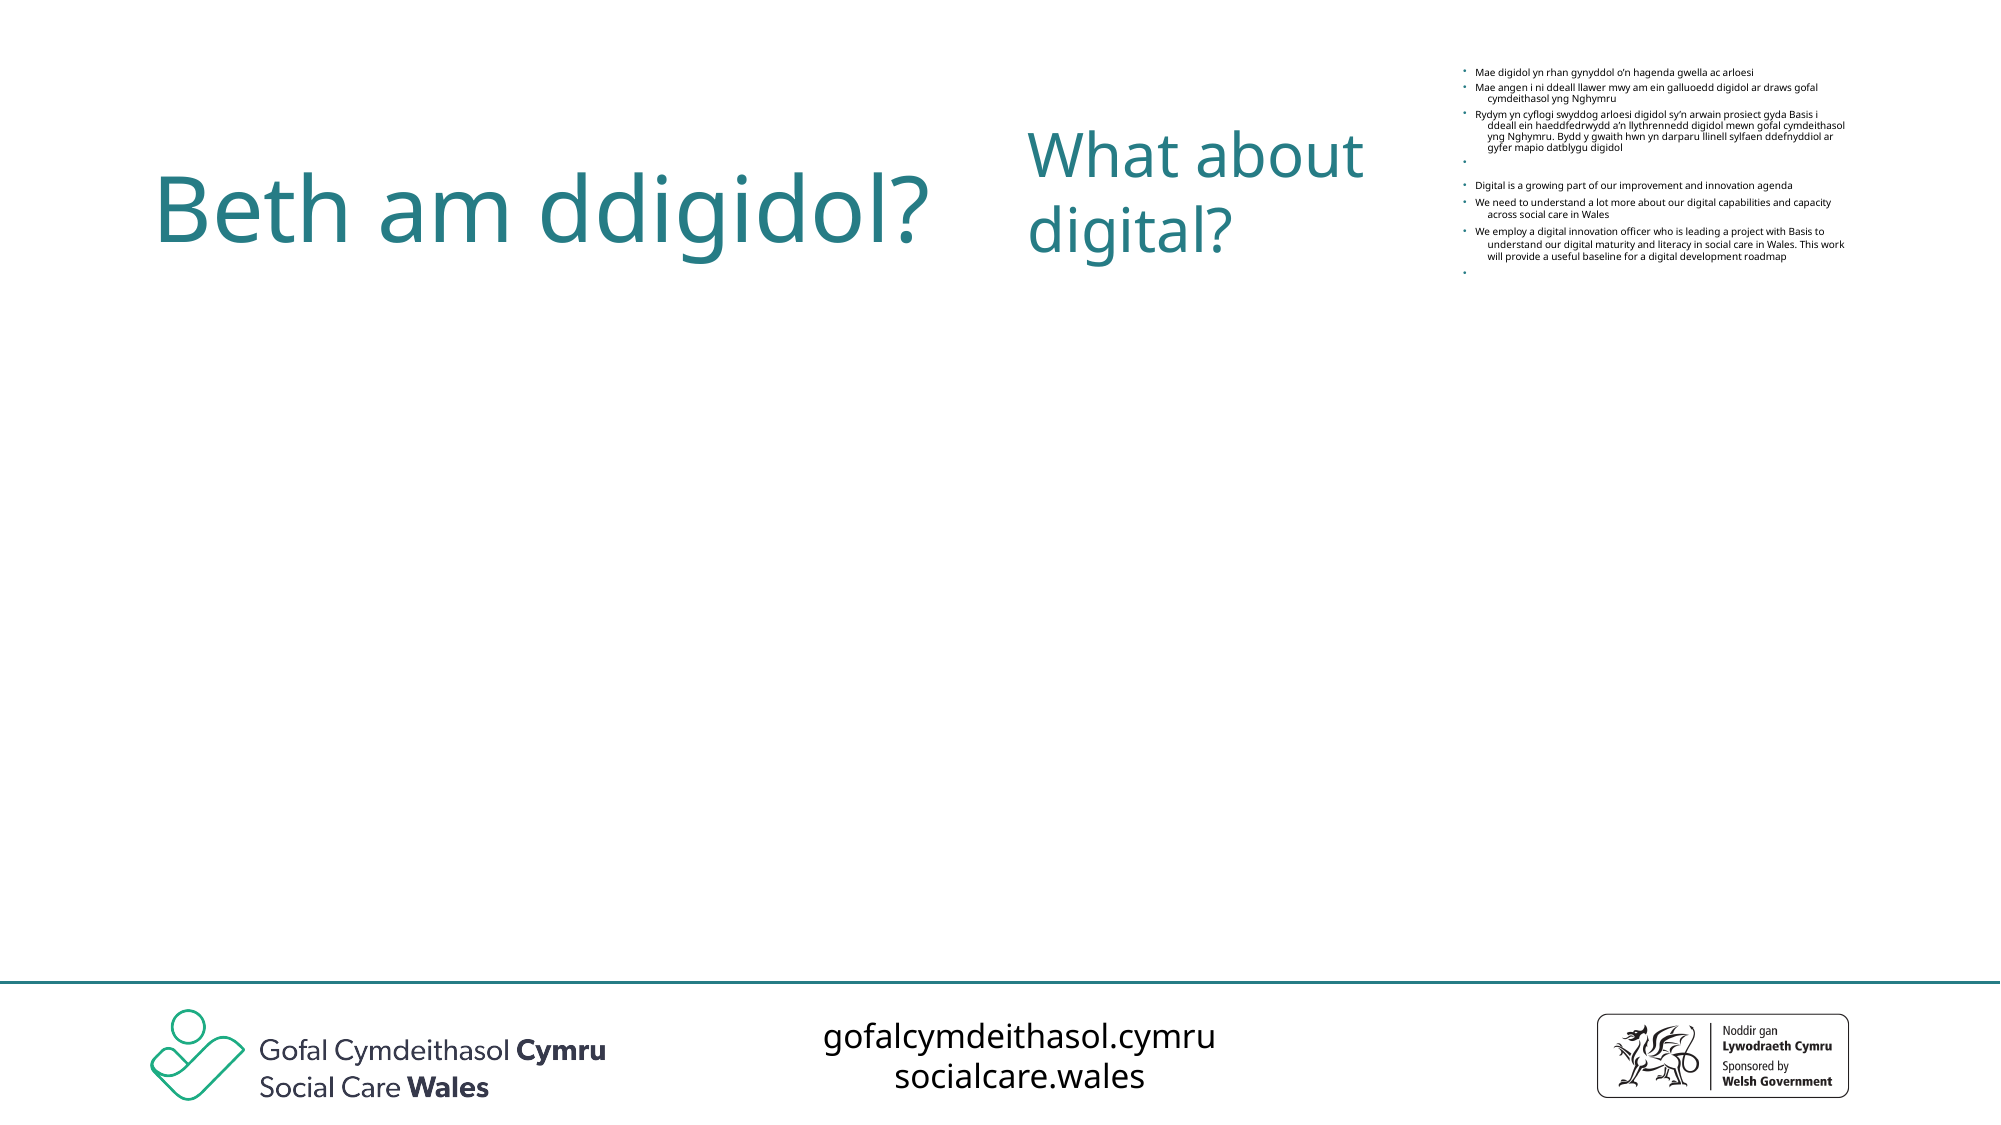

# Beth am ddigidol?
What about digital?
Mae digidol yn rhan gynyddol o’n hagenda gwella ac arloesi
Mae angen i ni ddeall llawer mwy am ein galluoedd digidol ar draws gofal cymdeithasol yng Nghymru
Rydym yn cyflogi swyddog arloesi digidol sy’n arwain prosiect gyda Basis i ddeall ein haeddfedrwydd a’n llythrennedd digidol mewn gofal cymdeithasol yng Nghymru. Bydd y gwaith hwn yn darparu llinell sylfaen ddefnyddiol ar gyfer mapio datblygu digidol
Digital is a growing part of our improvement and innovation agenda
We need to understand a lot more about our digital capabilities and capacity across social care in Wales
We employ a digital innovation officer who is leading a project with Basis to understand our digital maturity and literacy in social care in Wales. This work will provide a useful baseline for a digital development roadmap